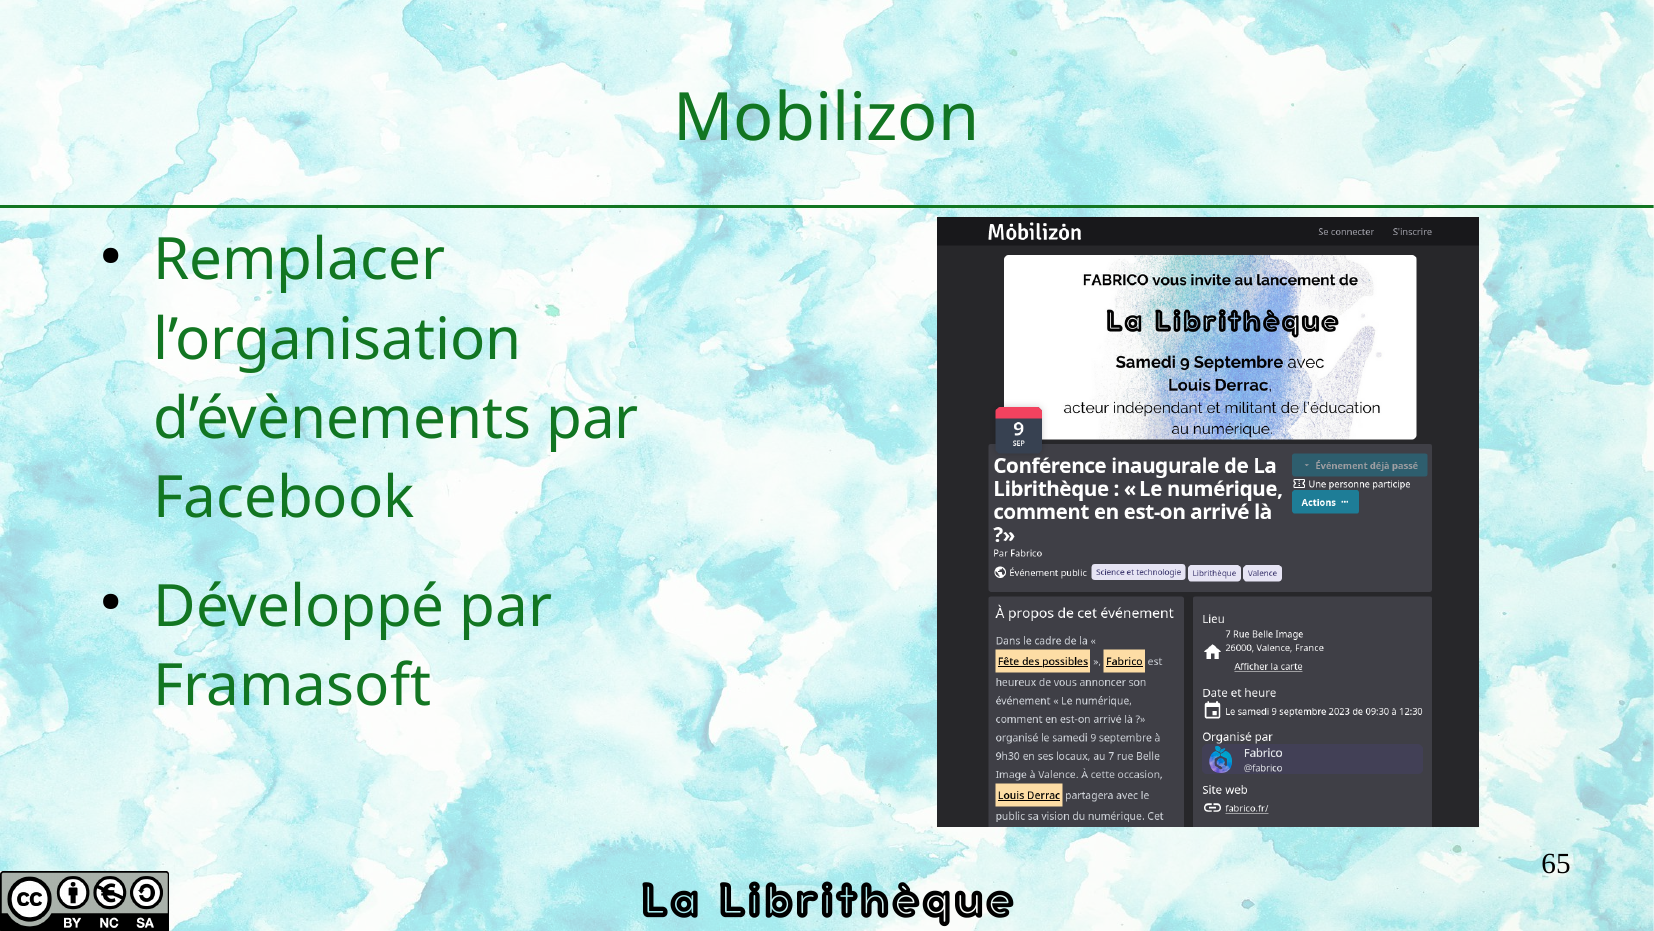

# Mobilizon
Remplacer l’organisation d’évènements par Facebook
Développé par Framasoft
65